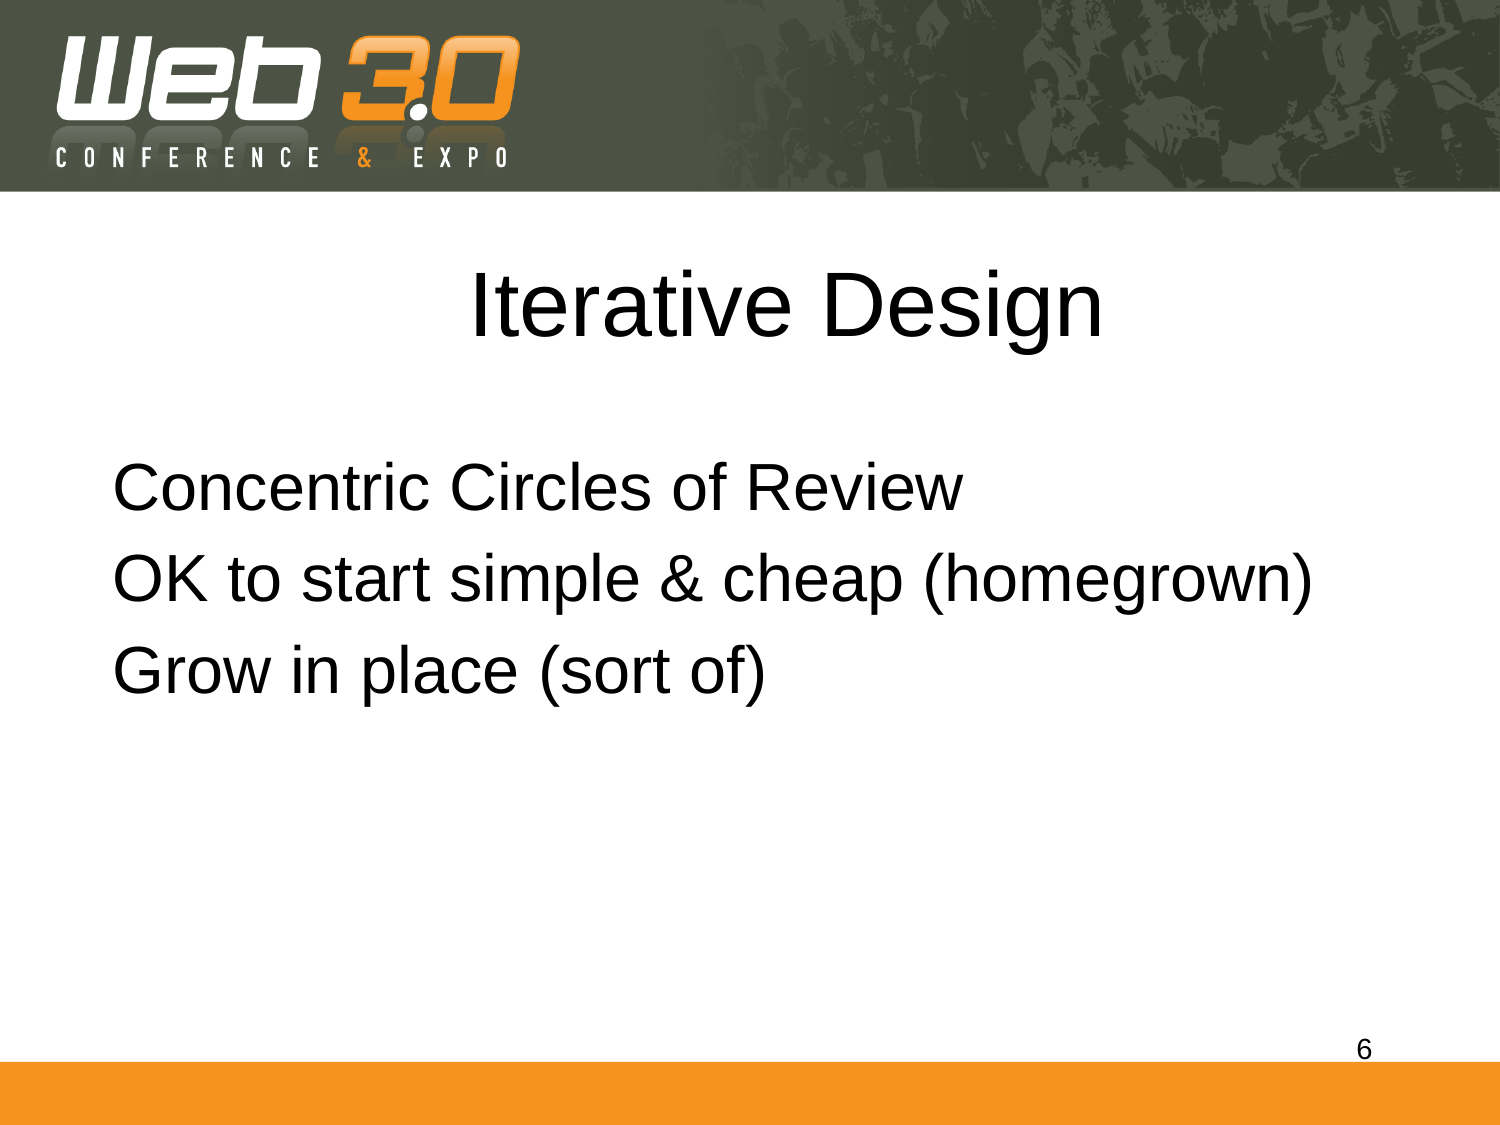

# Iterative Design
Concentric Circles of Review
OK to start simple & cheap (homegrown)
Grow in place (sort of)
6